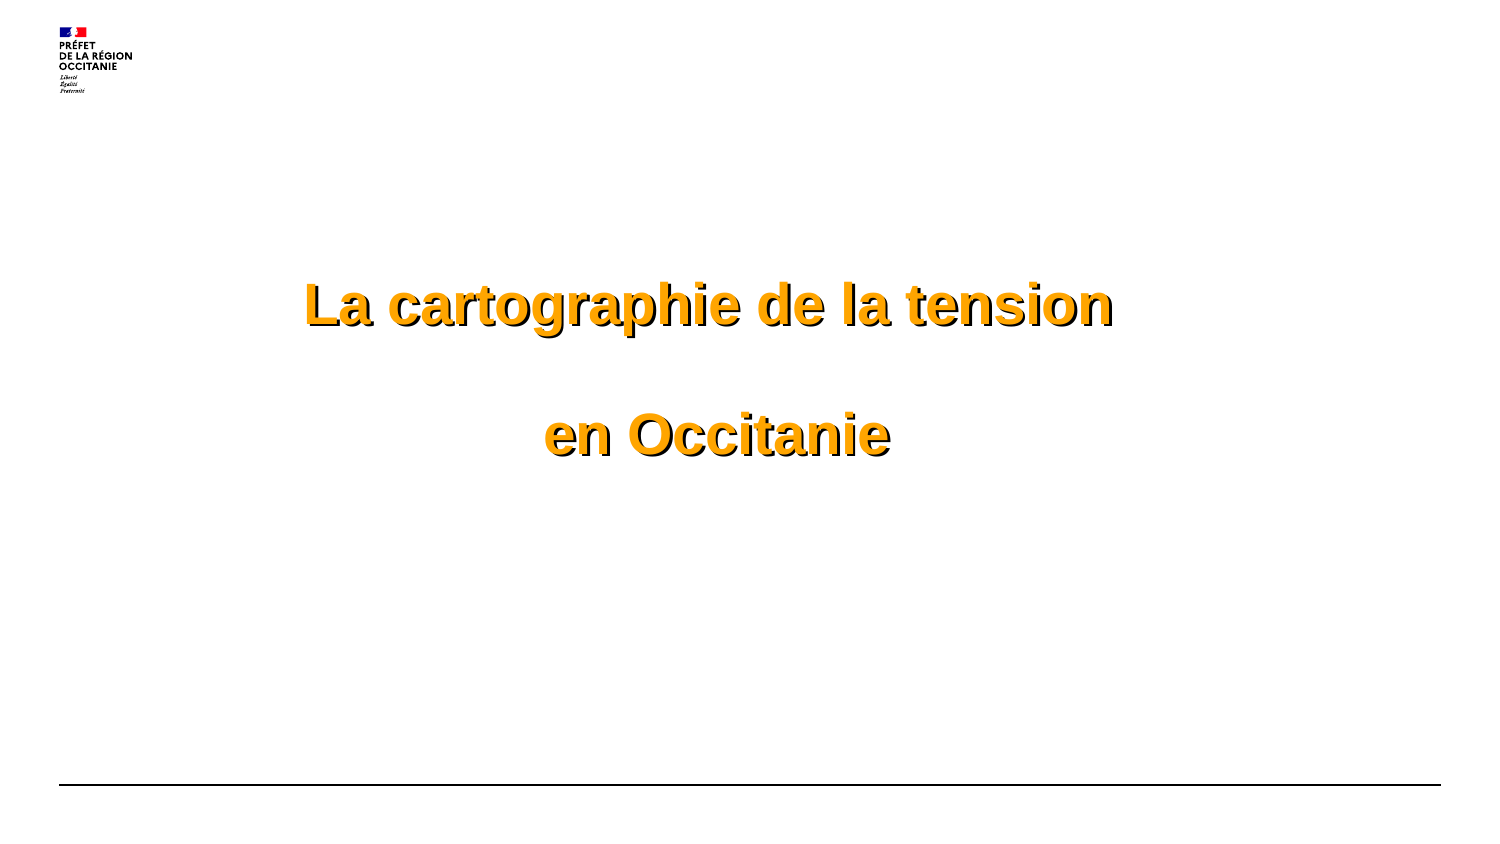

# La cartographie de la tension en Occitanie